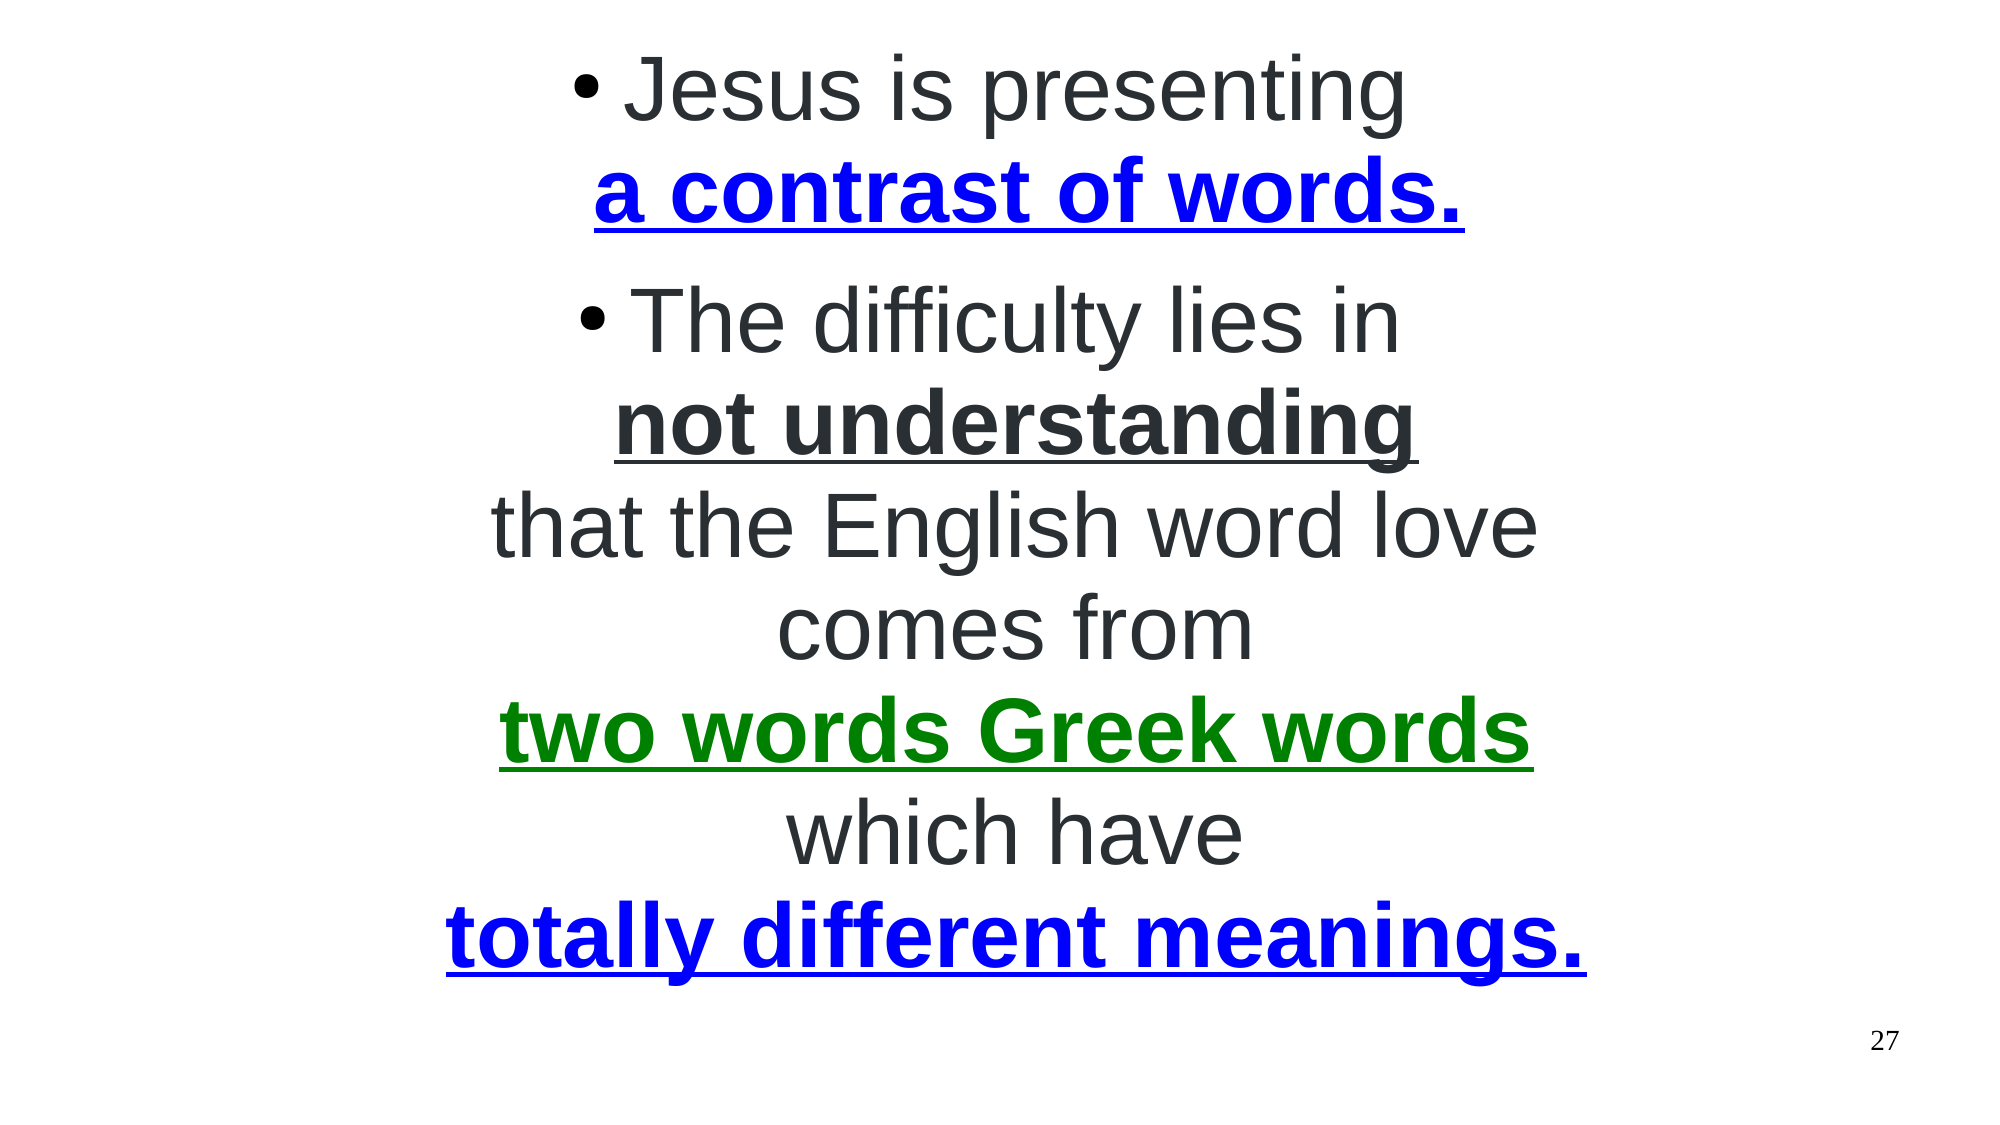

# Jesus is presenting a contrast of words.
The difficulty lies in
not understanding
that the English word love
comes from
two words Greek words
which have
totally different meanings.
27